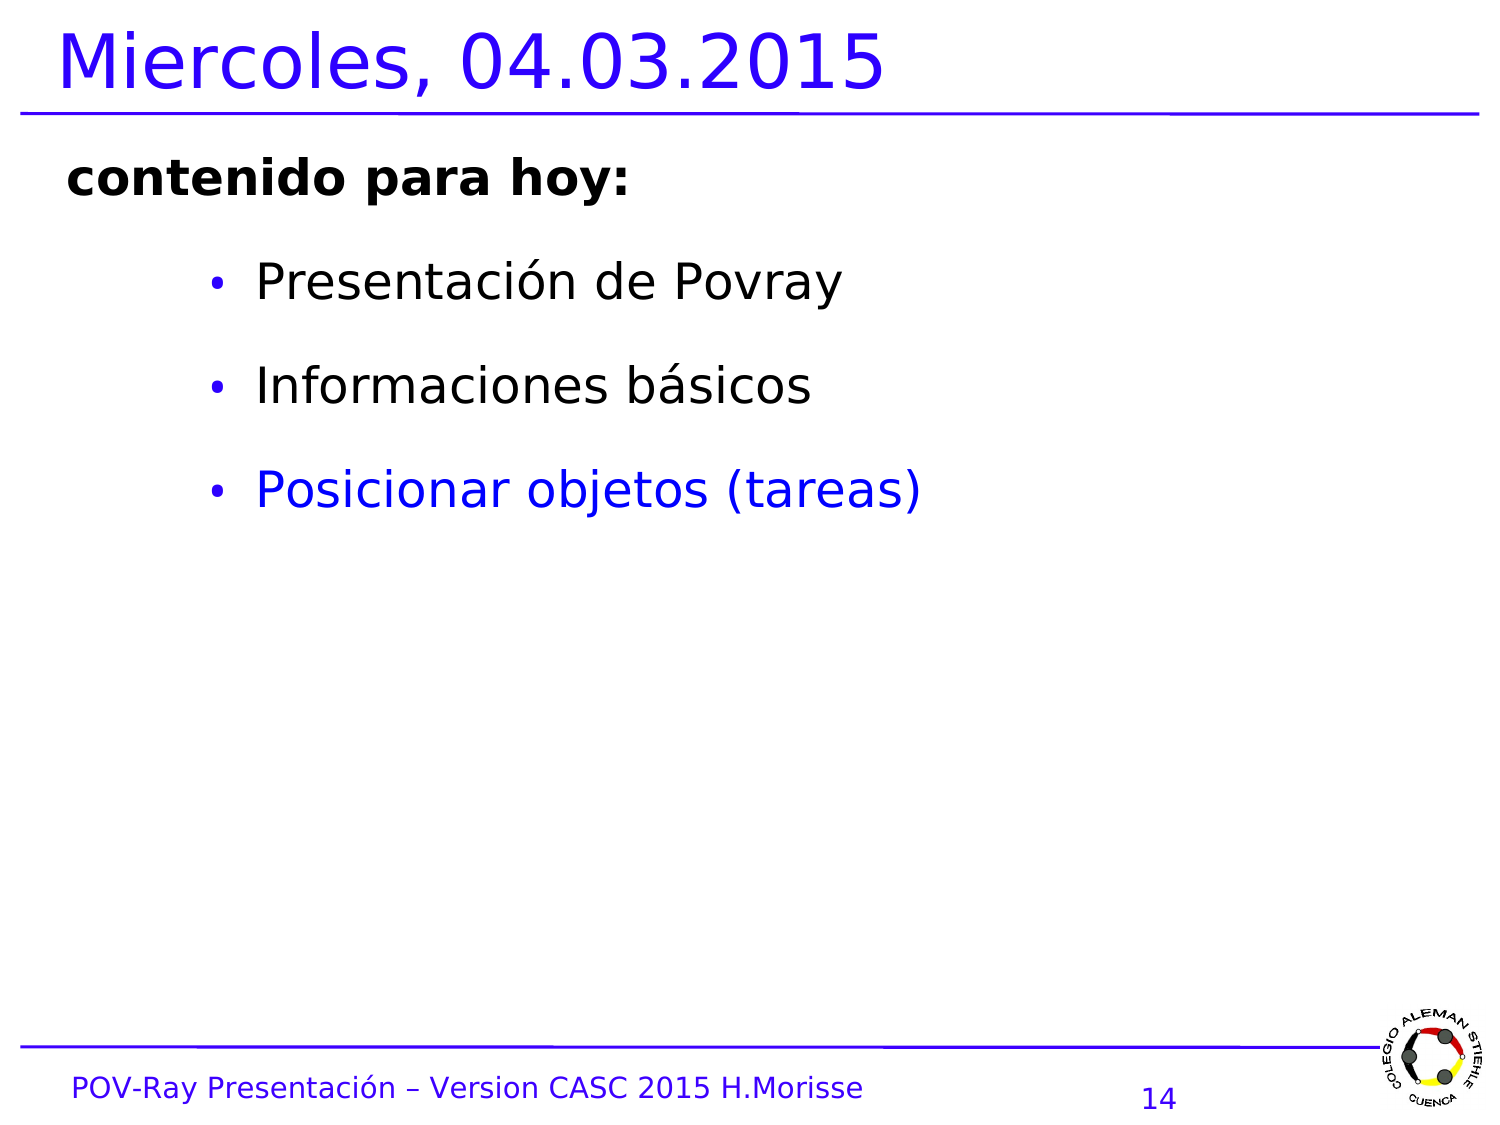

# Miercoles, 04.03.2015
contenido para hoy:
Presentación de Povray
Informaciones básicos
Posicionar objetos (tareas)